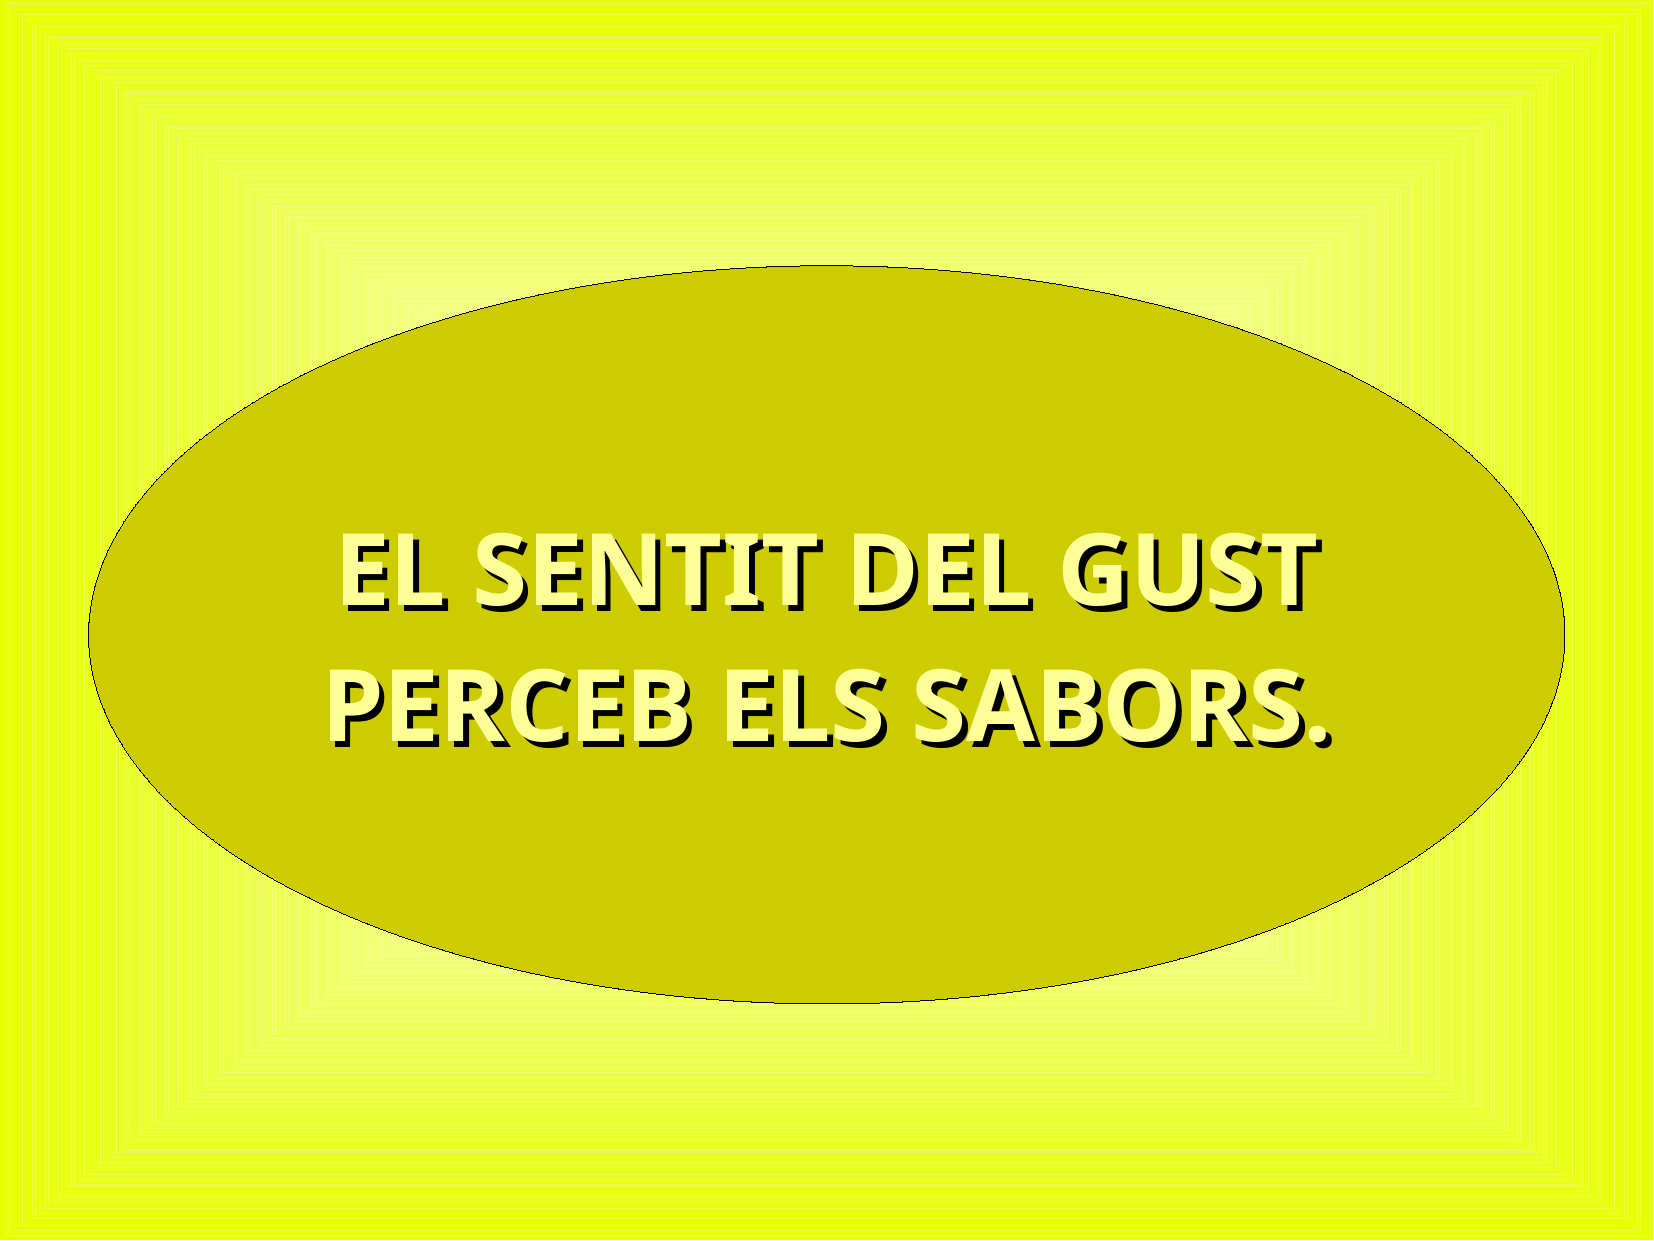

EL SENTIT DEL GUST
PERCEB ELS SABORS.